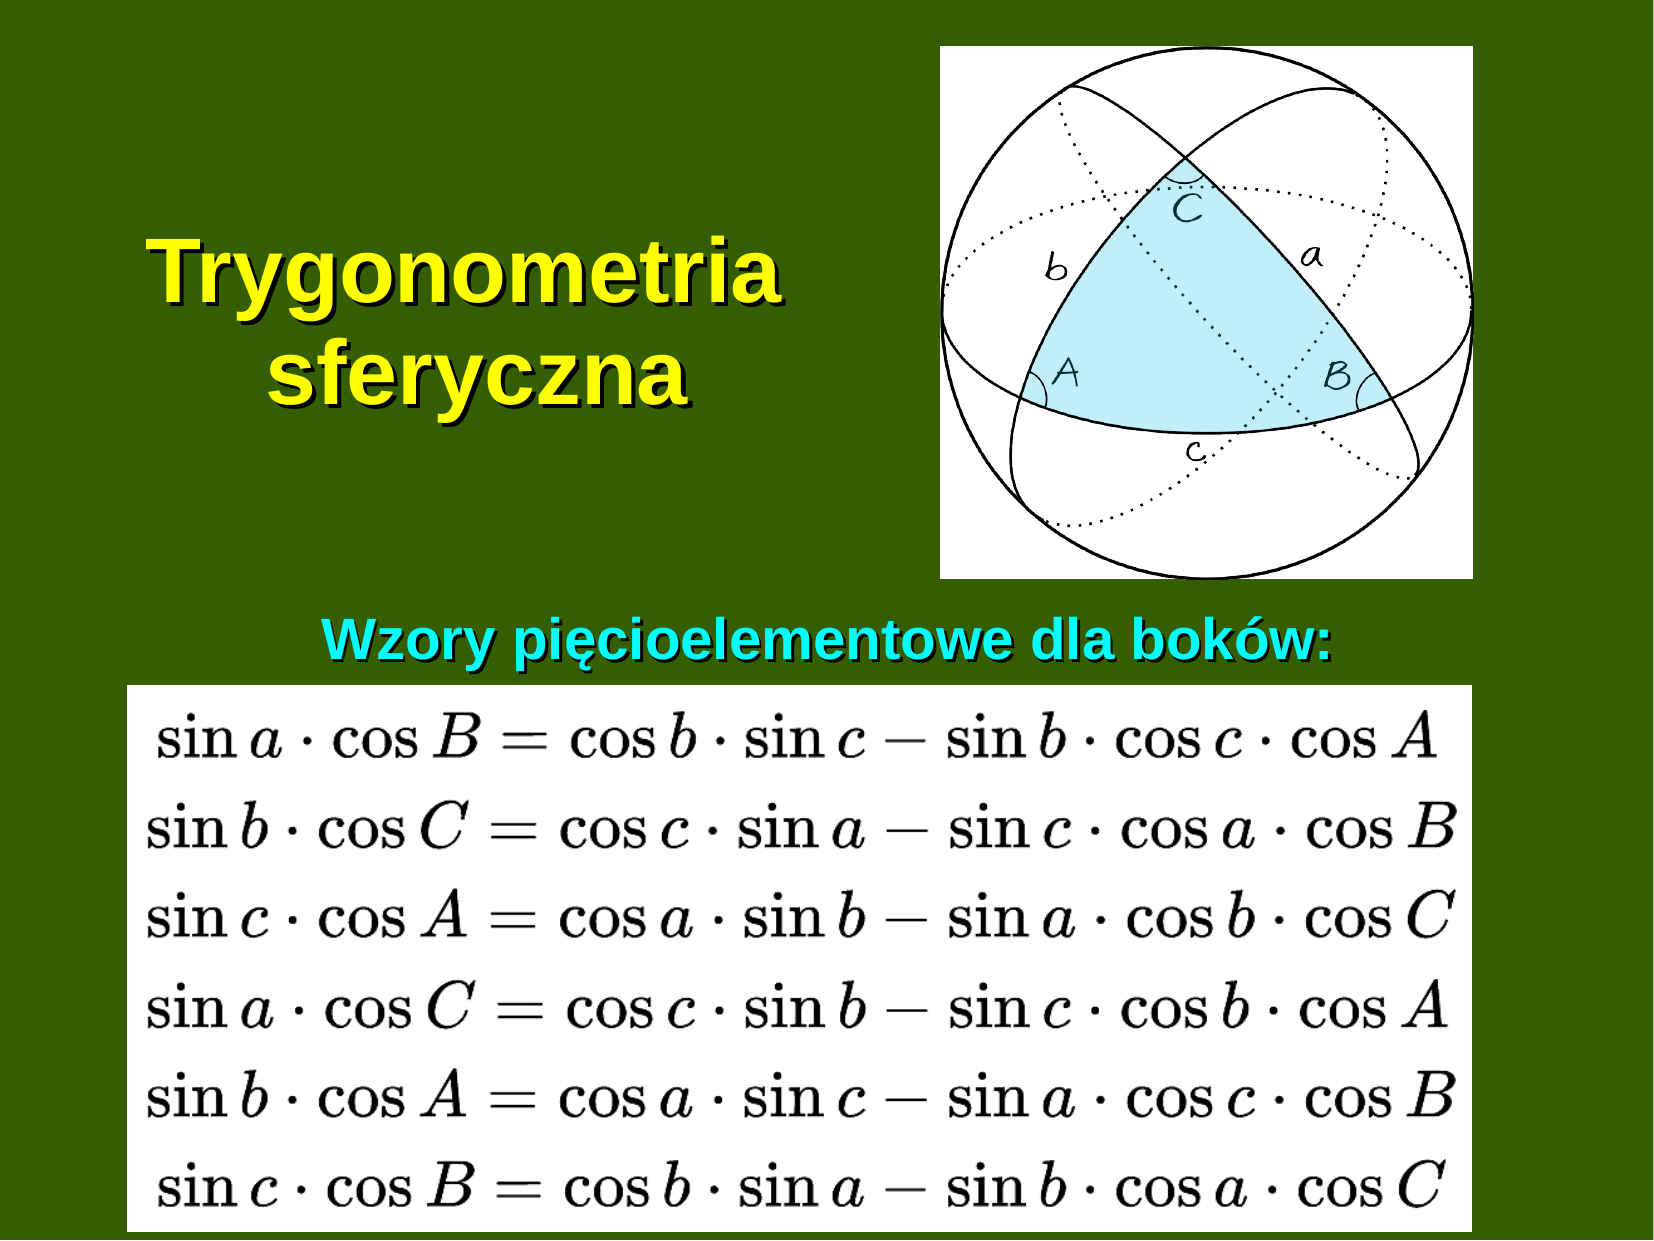

# Trygonometria sferyczna
Wzory pięcioelementowe dla boków: